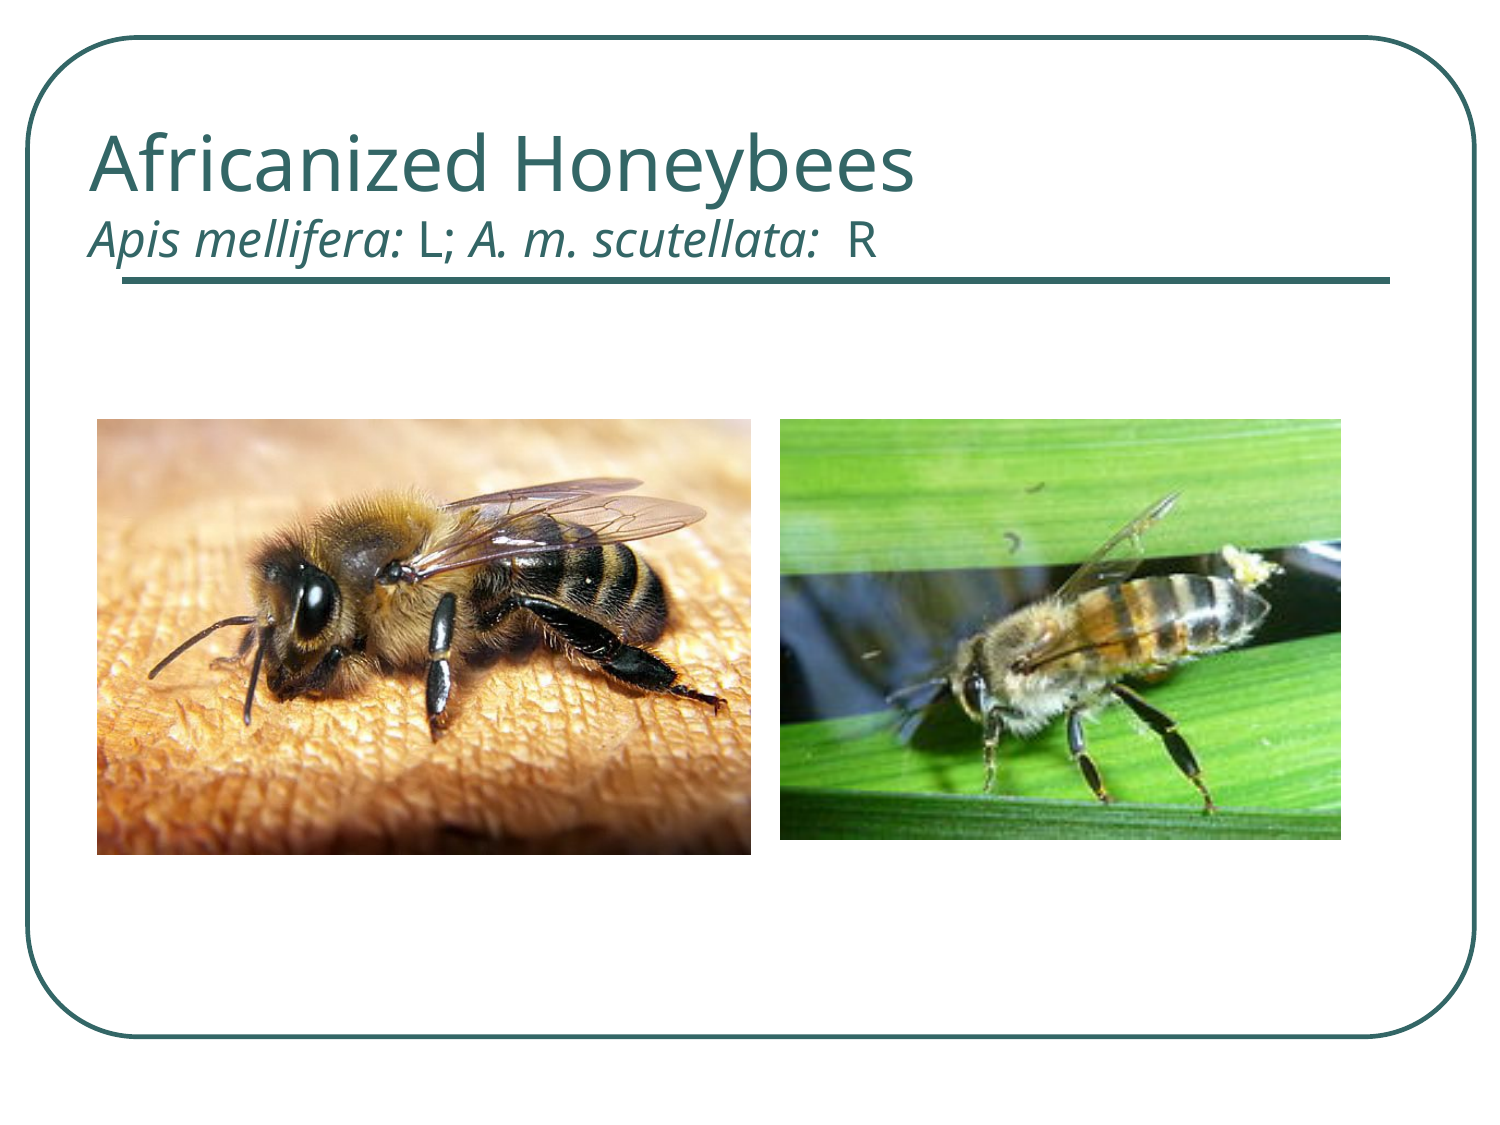

# Africanized Honeybees Apis mellifera: L; A. m. scutellata: R